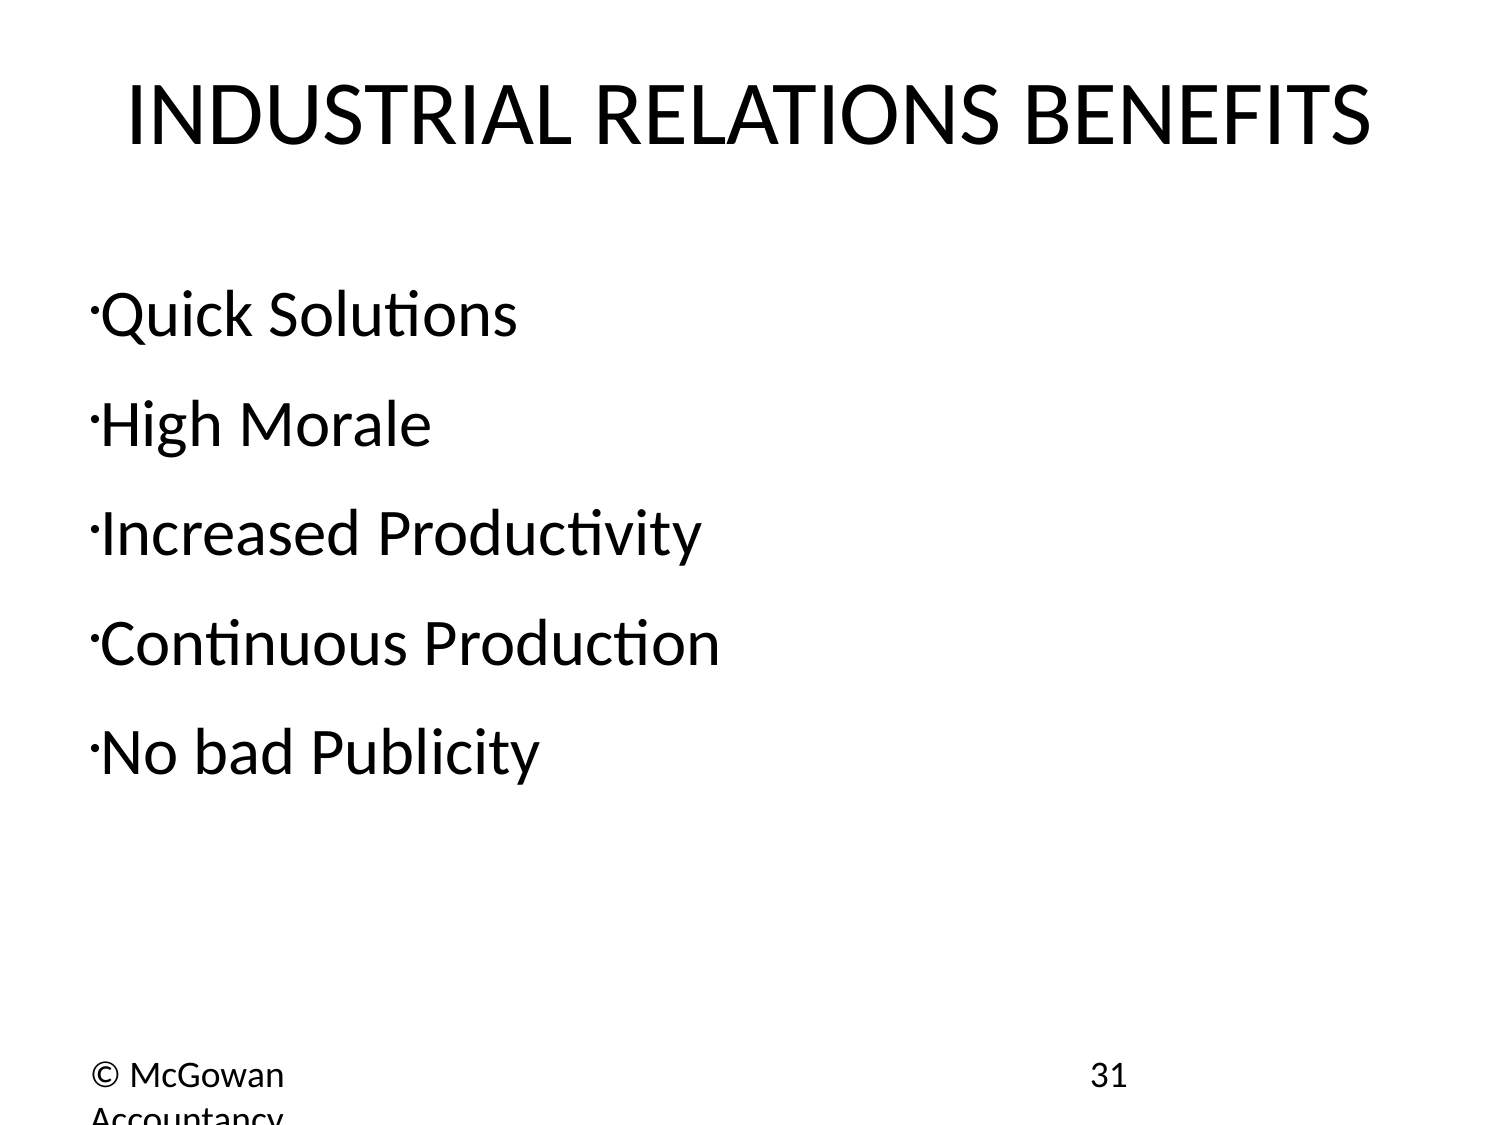

# INDUSTRIAL RELATIONS BENEFITS
Quick Solutions
High Morale
Increased Productivity
Continuous Production
No bad Publicity
© McGowan Accountancy Services
31